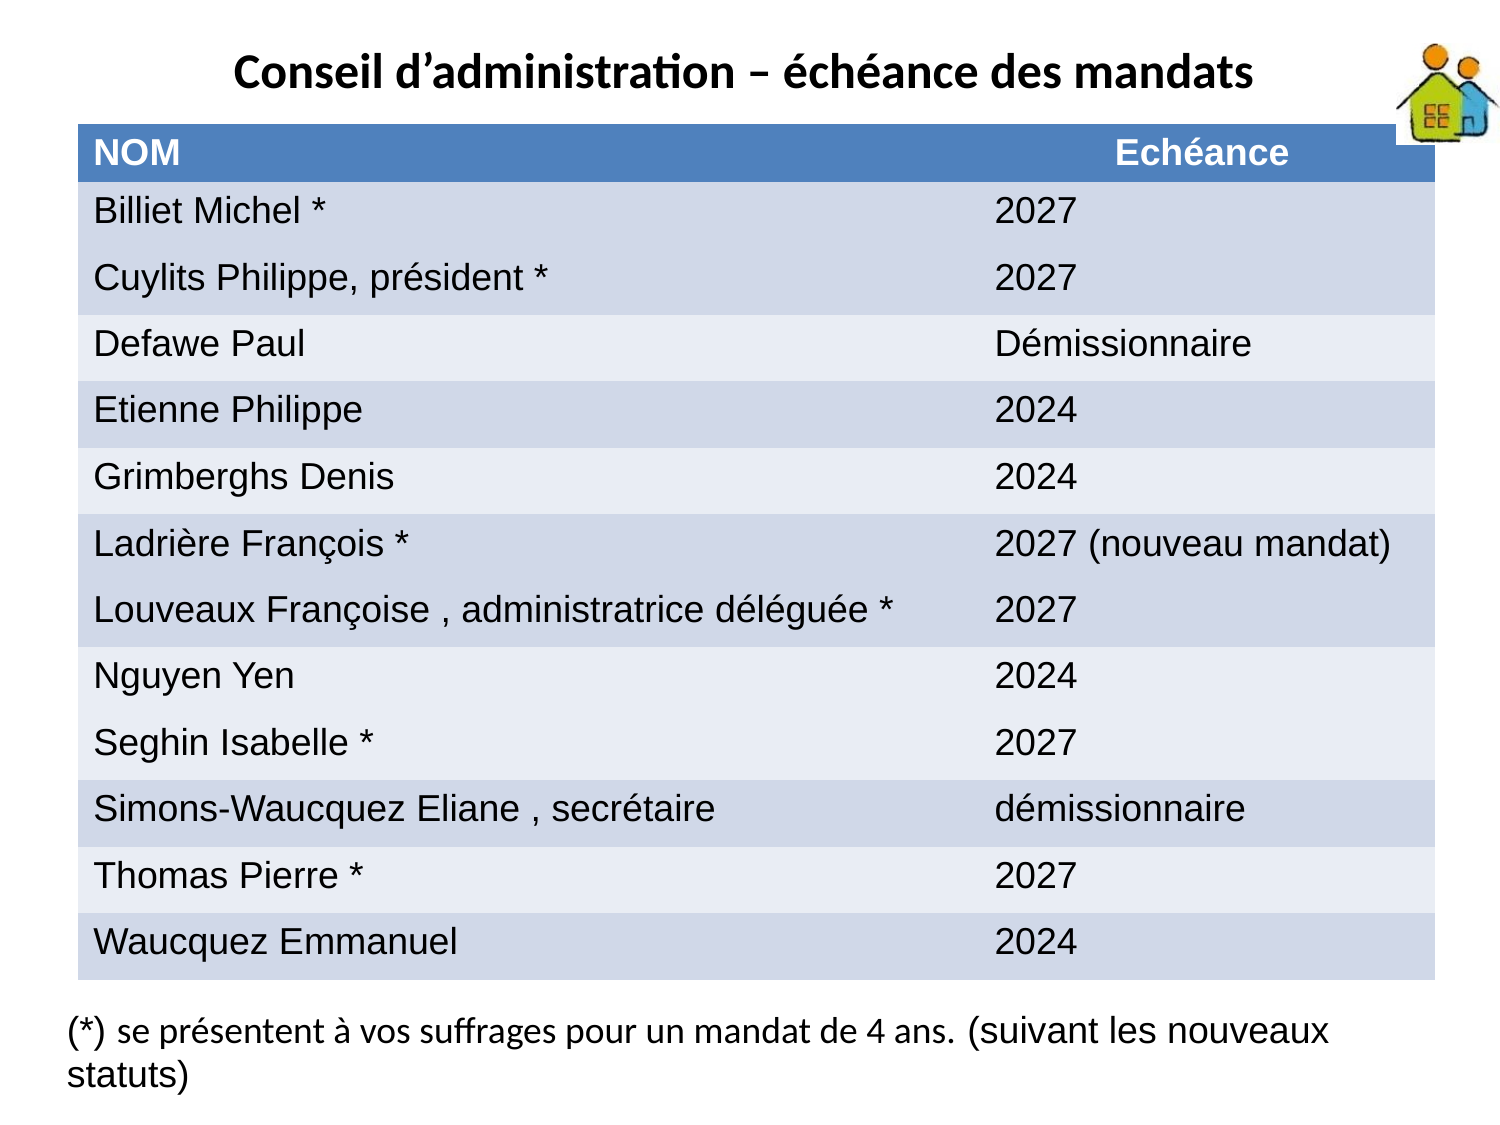

Conseil d’administration – échéance des mandats
| NOM | Echéance |
| --- | --- |
| Billiet Michel \* | 2027 |
| Cuylits Philippe, président \* | 2027 |
| Defawe Paul | Démissionnaire |
| Etienne Philippe | 2024 |
| Grimberghs Denis | 2024 |
| Ladrière François \* | 2027 (nouveau mandat) |
| Louveaux Françoise , administratrice déléguée \* | 2027 |
| Nguyen Yen | 2024 |
| Seghin Isabelle \* | 2027 |
| Simons-Waucquez Eliane , secrétaire | démissionnaire |
| Thomas Pierre \* | 2027 |
| Waucquez Emmanuel | 2024 |
(*) se présentent à vos suffrages pour un mandat de 4 ans. (suivant les nouveaux statuts)